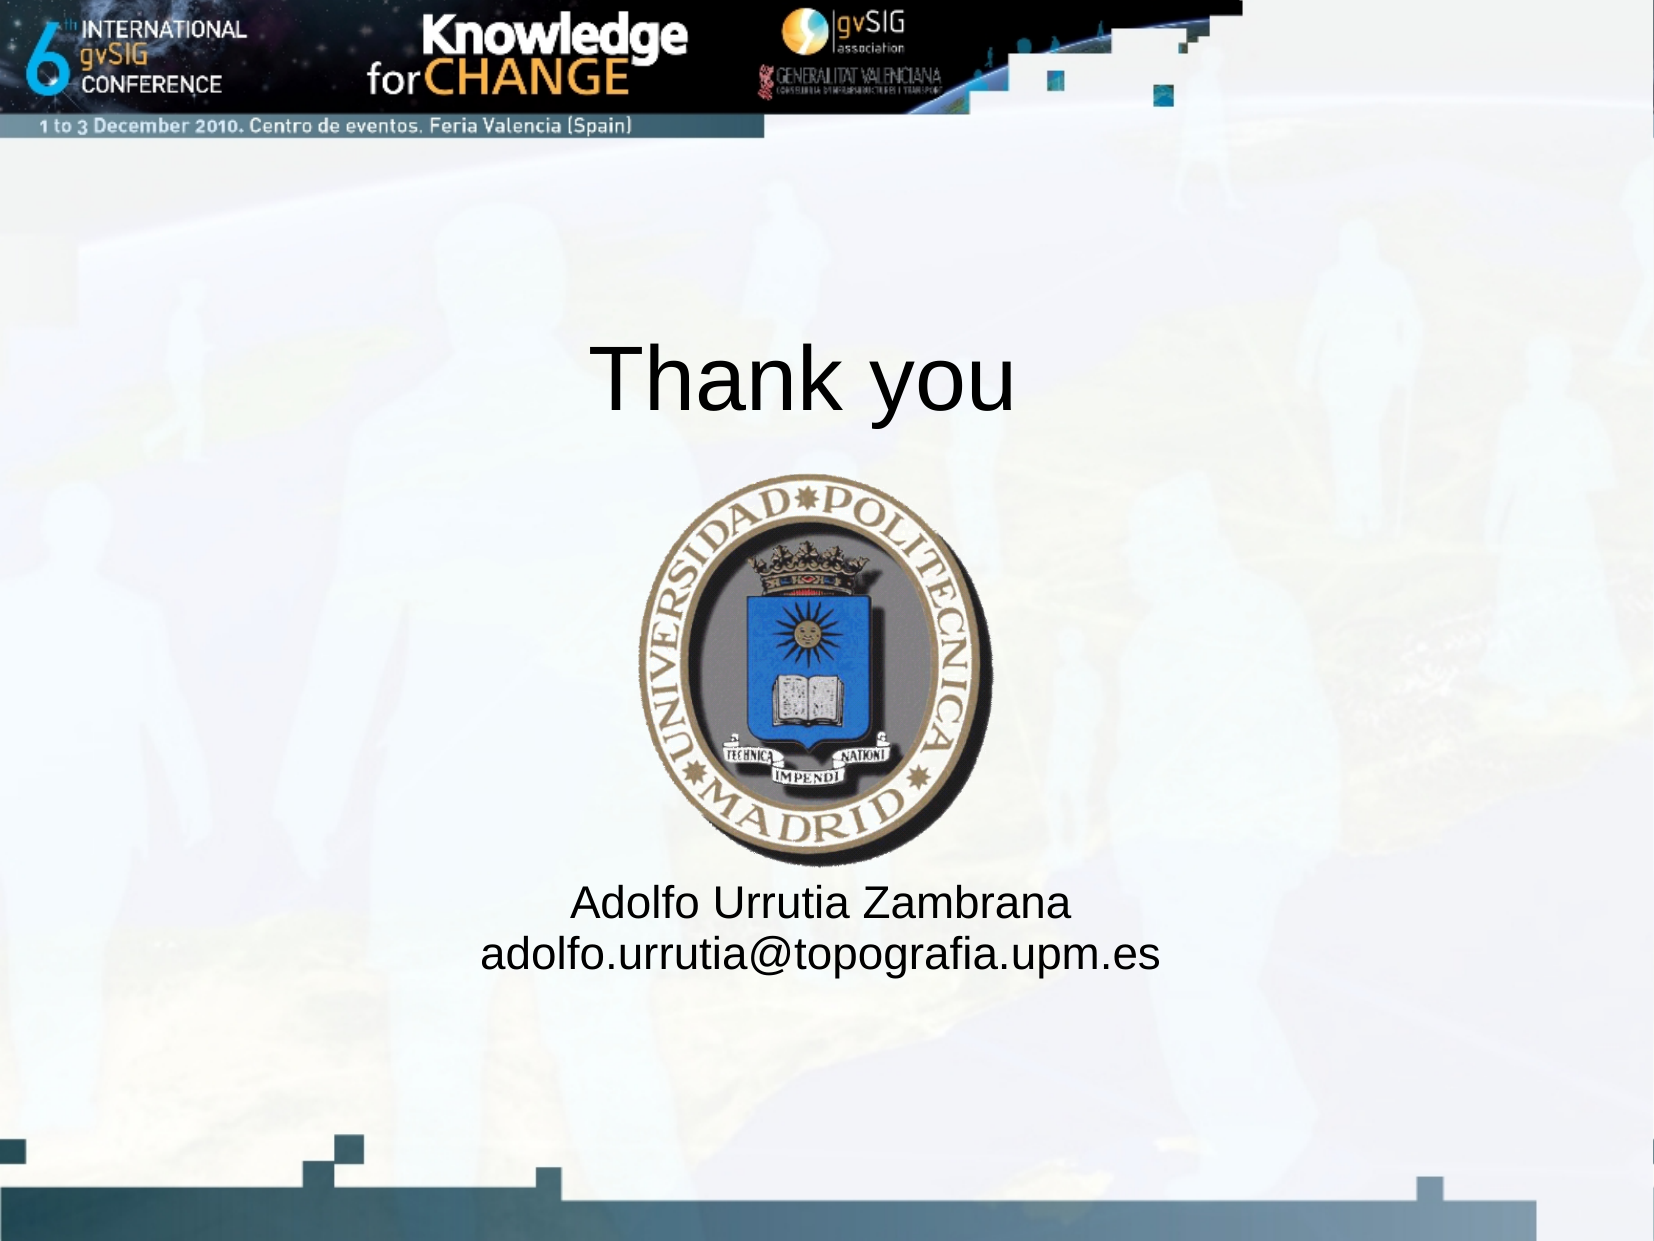

# Thank you
Adolfo Urrutia Zambrana
adolfo.urrutia@topografia.upm.es